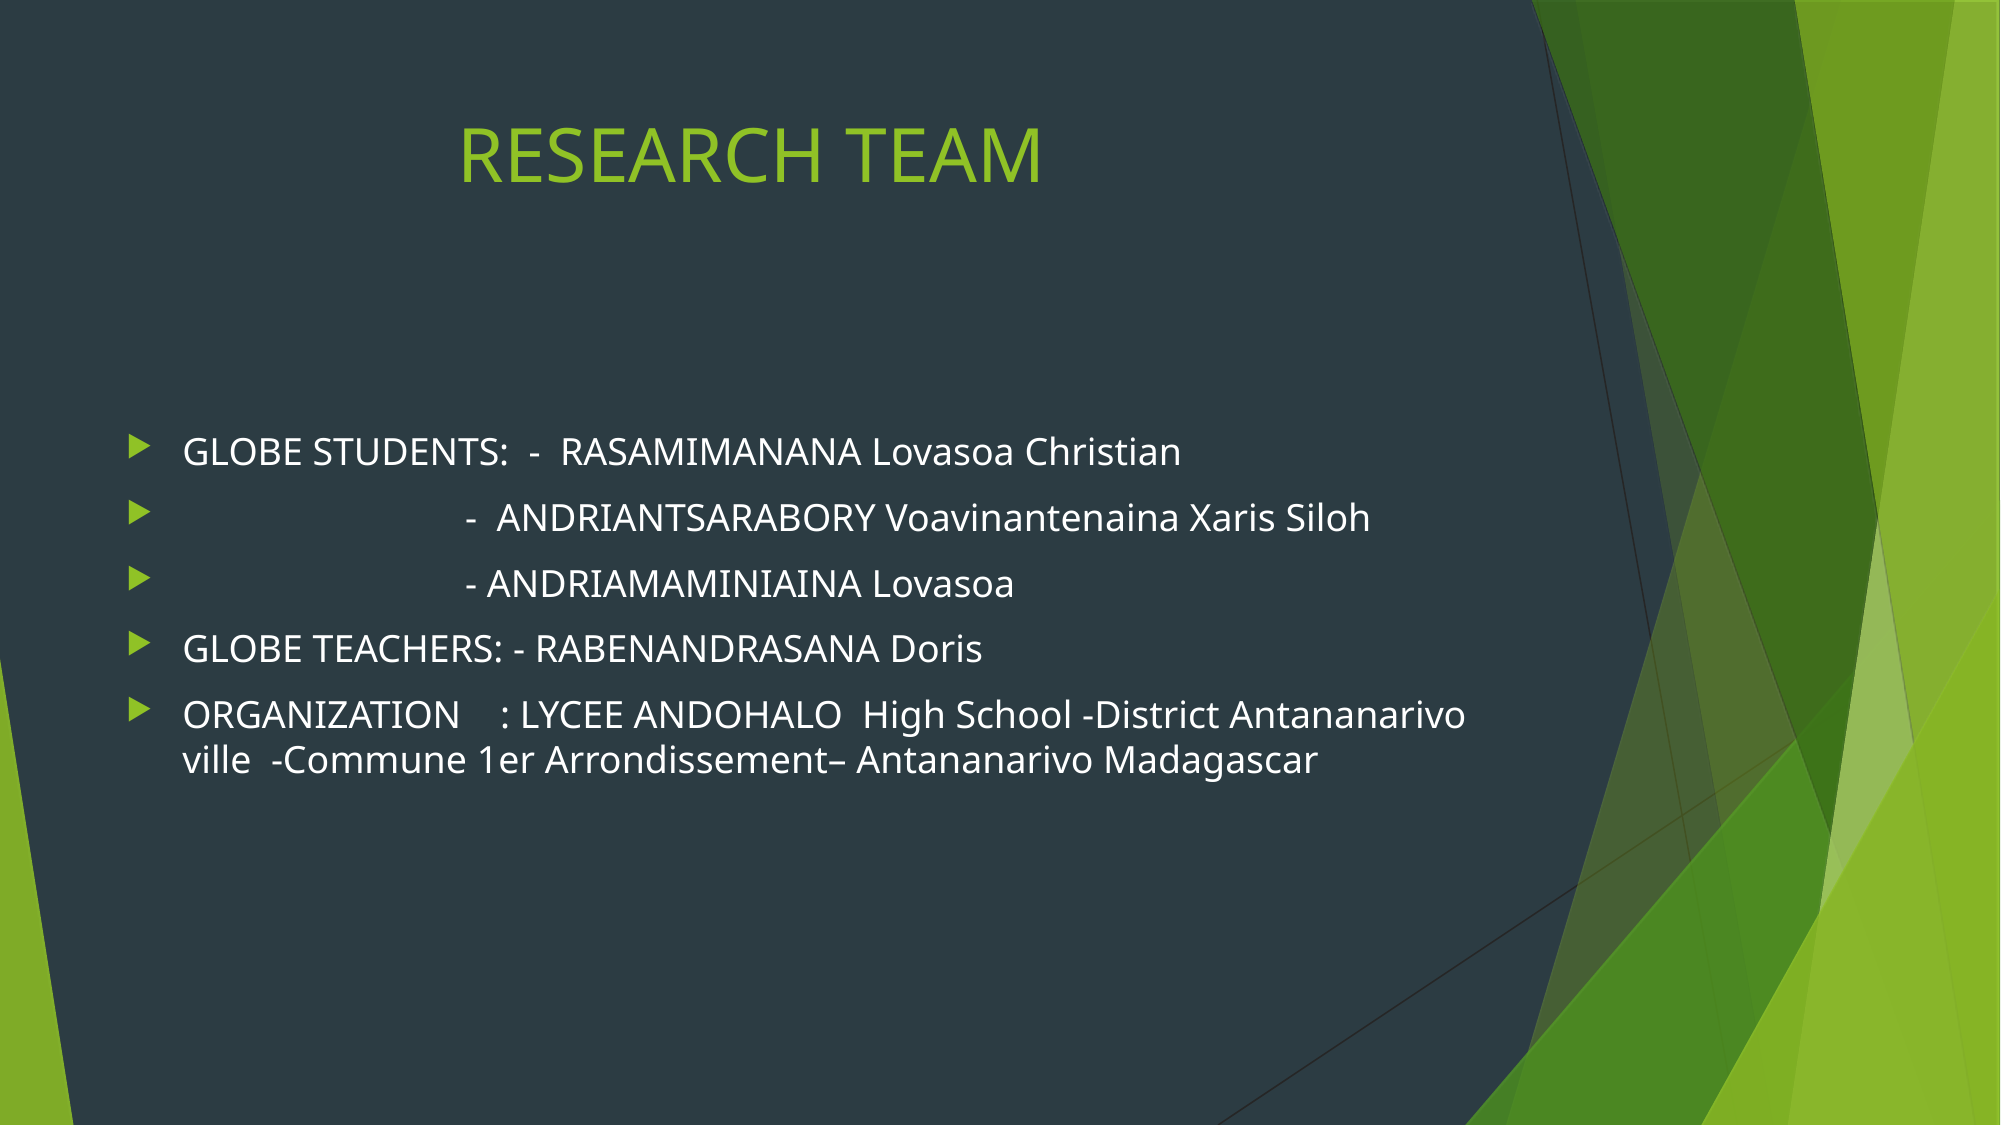

# RESEARCH TEAM
GLOBE STUDENTS: - RASAMIMANANA Lovasoa Christian
 - ANDRIANTSARABORY Voavinantenaina Xaris Siloh
 - ANDRIAMAMINIAINA Lovasoa
GLOBE TEACHERS: - RABENANDRASANA Doris
ORGANIZATION : LYCEE ANDOHALO High School -District Antananarivo ville -Commune 1er Arrondissement– Antananarivo Madagascar